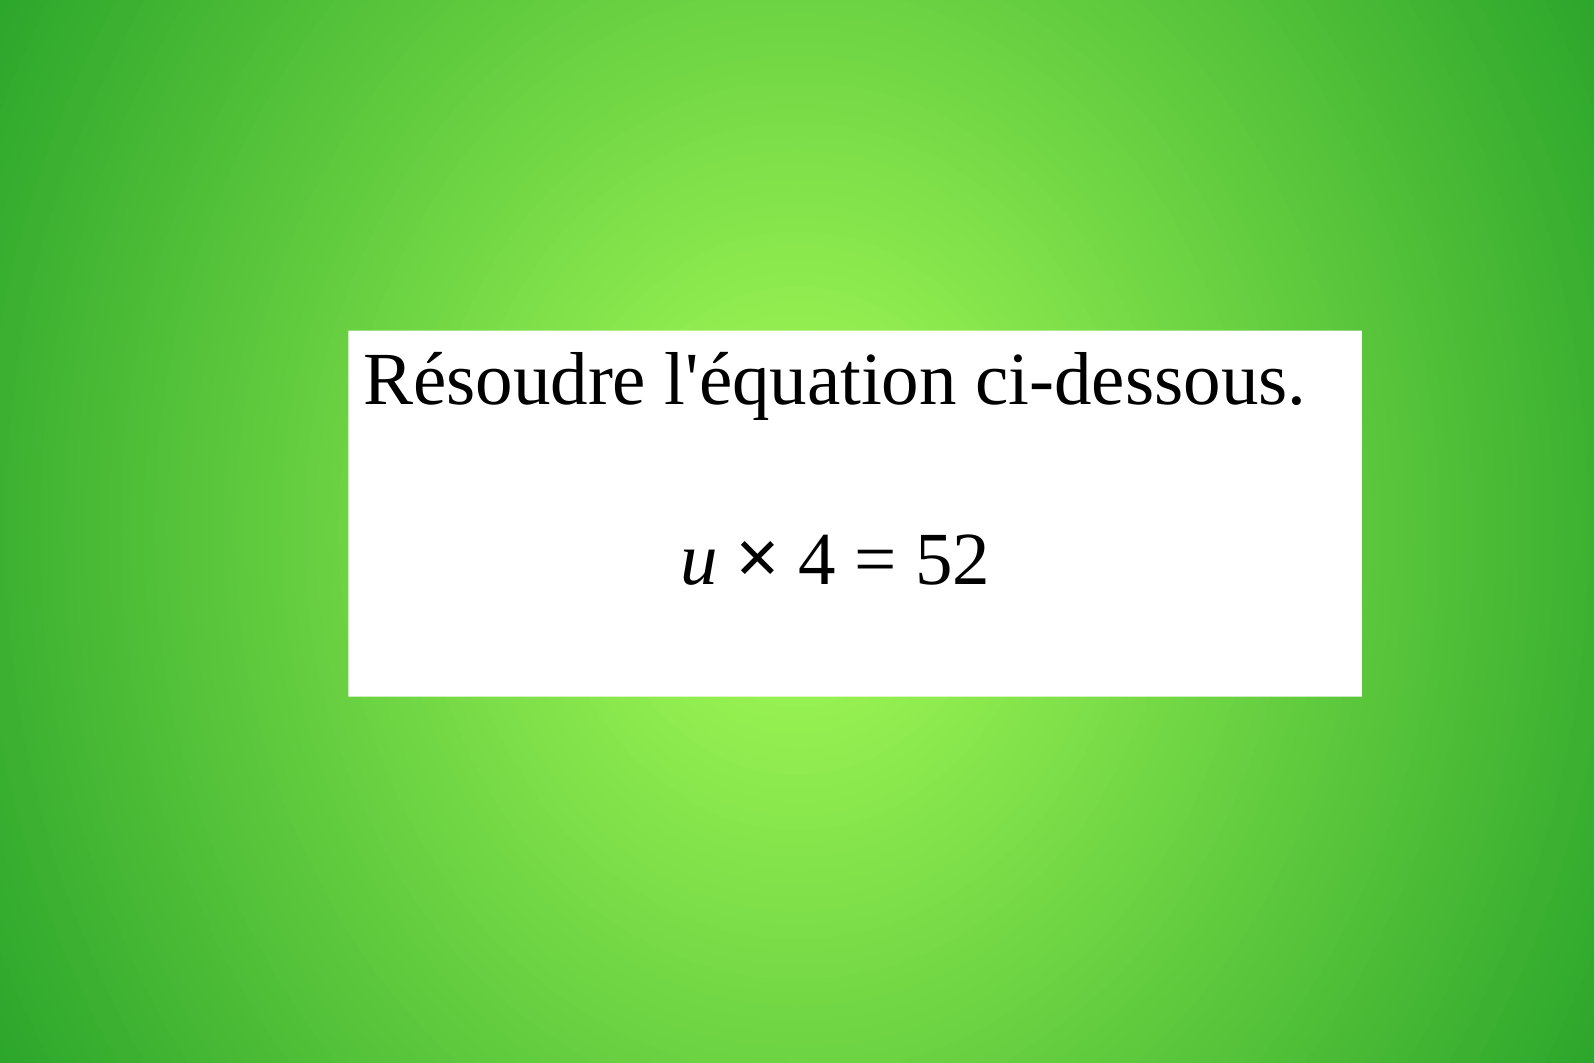

Résoudre l'équation ci-dessous.
u × 4 = 52